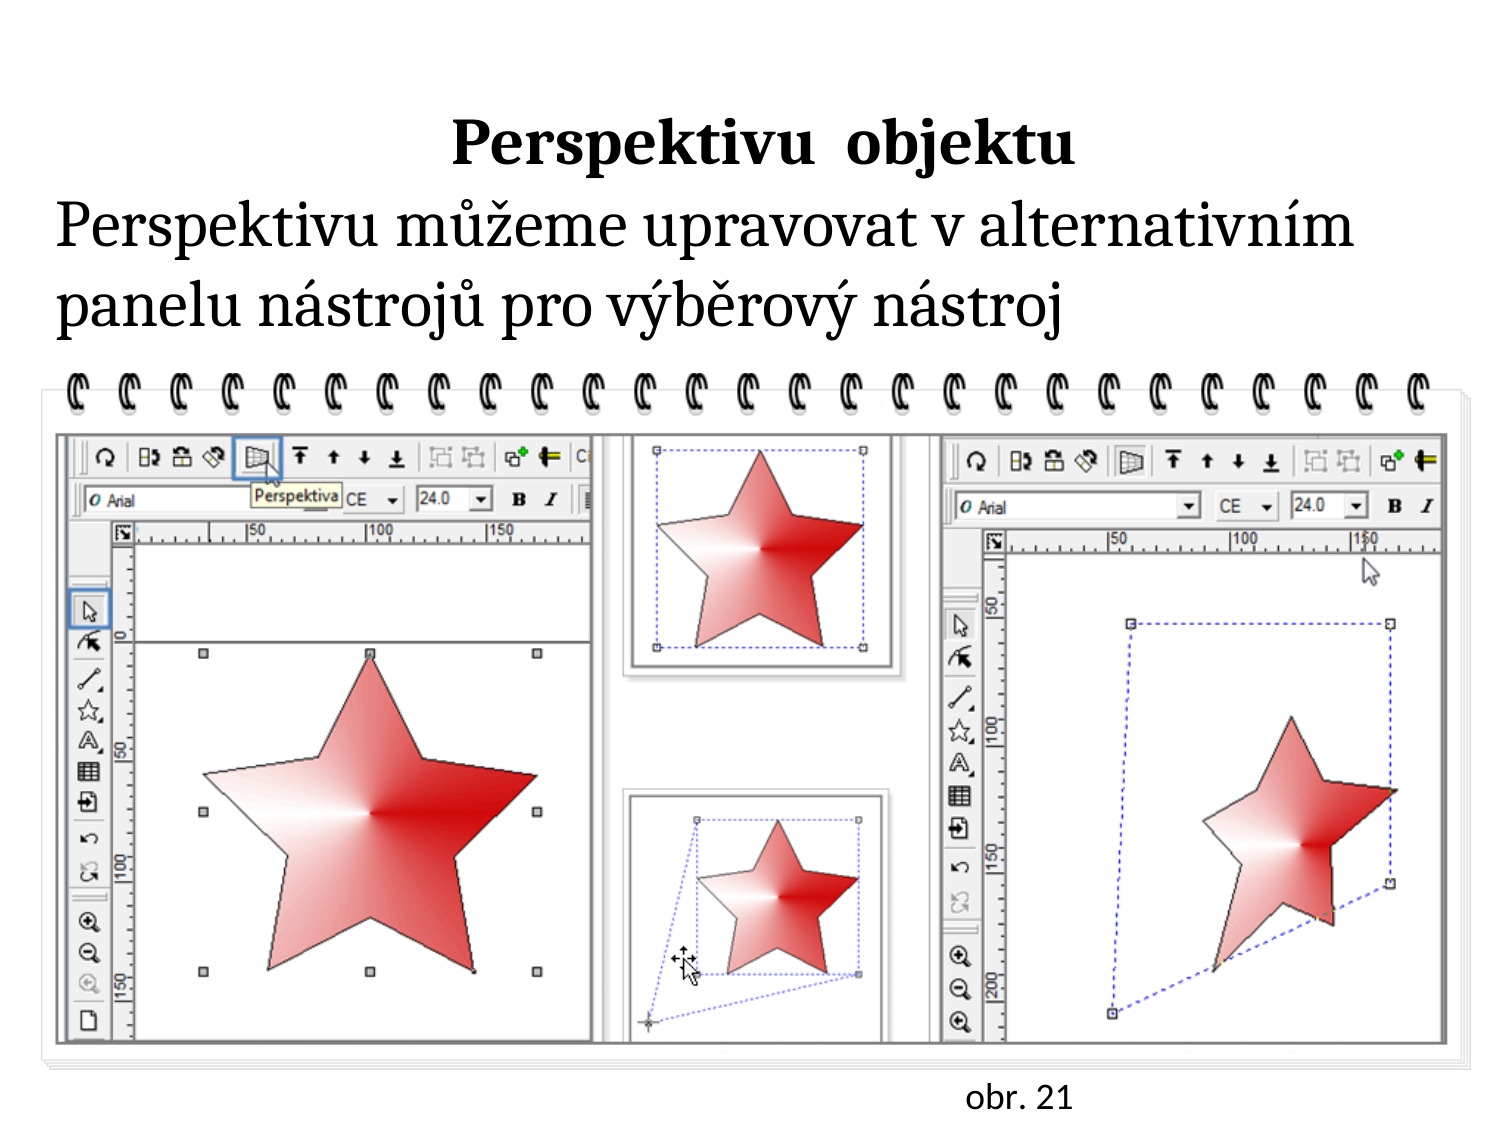

Perspektivu objektu
Perspektivu můžeme upravovat v alternativním panelu nástrojů pro výběrový nástroj
obr. 21